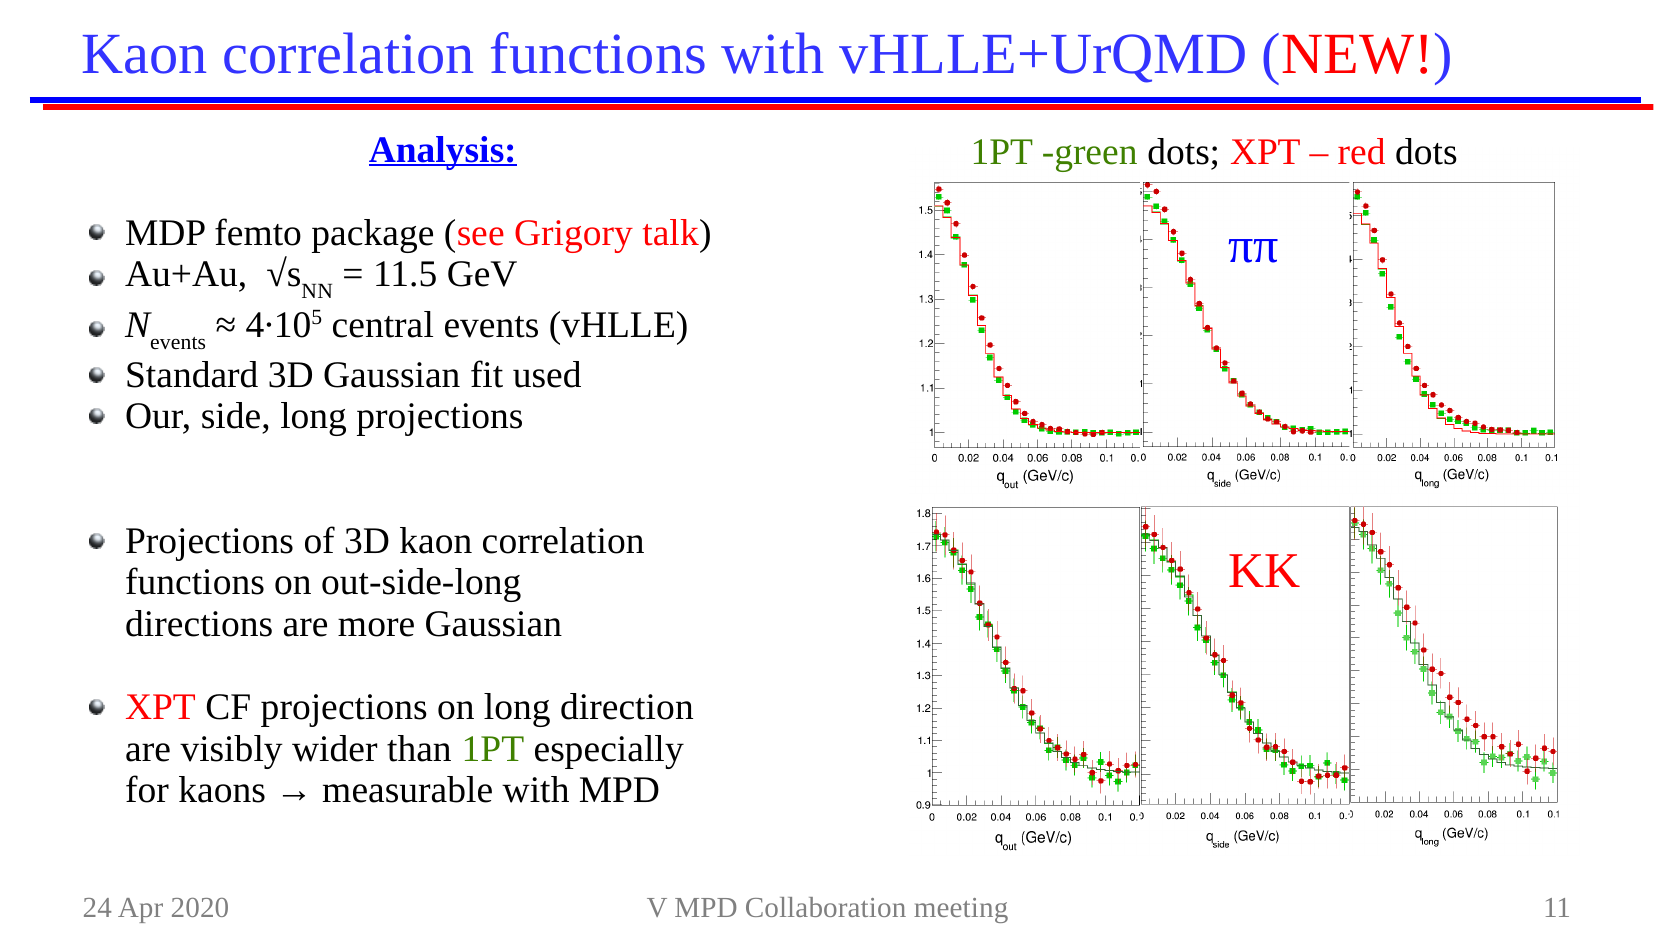

# Kaon correlation functions with vHLLE+UrQMD (NEW!)
Analysis:
MDP femto package (see Grigory talk)
Au+Au, √sNN = 11.5 GeV
Nevents ≈ 4∙105 central events (vHLLE)
Standard 3D Gaussian fit used
Our, side, long projections
Projections of 3D kaon correlation
functions on out-side-long
directions are more Gaussian
XPT CF projections on long direction
are visibly wider than 1PT especially
for kaons → measurable with MPD
1PT -green dots; XPT – red dots
ππ
KK
24 Apr 2020
V MPD Collaboration meeting
11